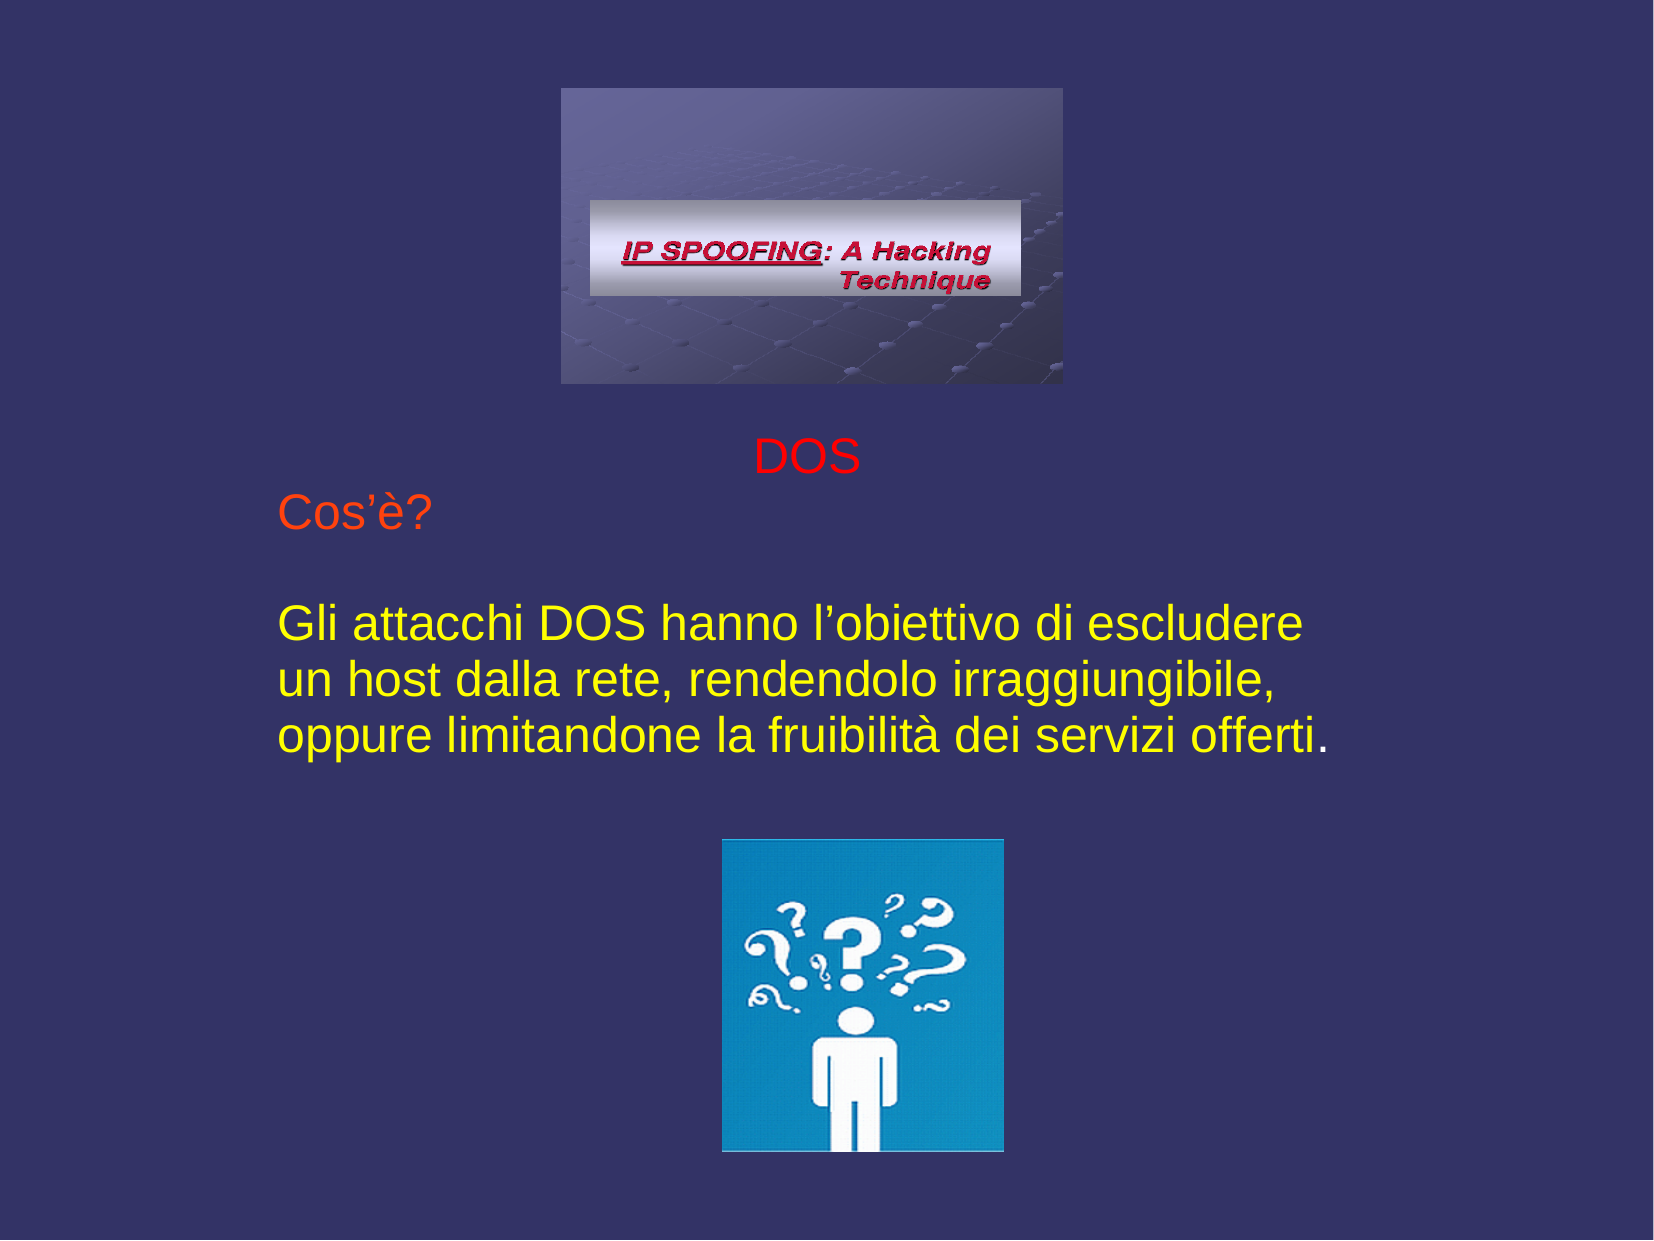

DOS
Cos’è?
Gli attacchi DOS hanno l’obiettivo di escludere
un host dalla rete, rendendolo irraggiungibile,
oppure limitandone la fruibilità dei servizi offerti.